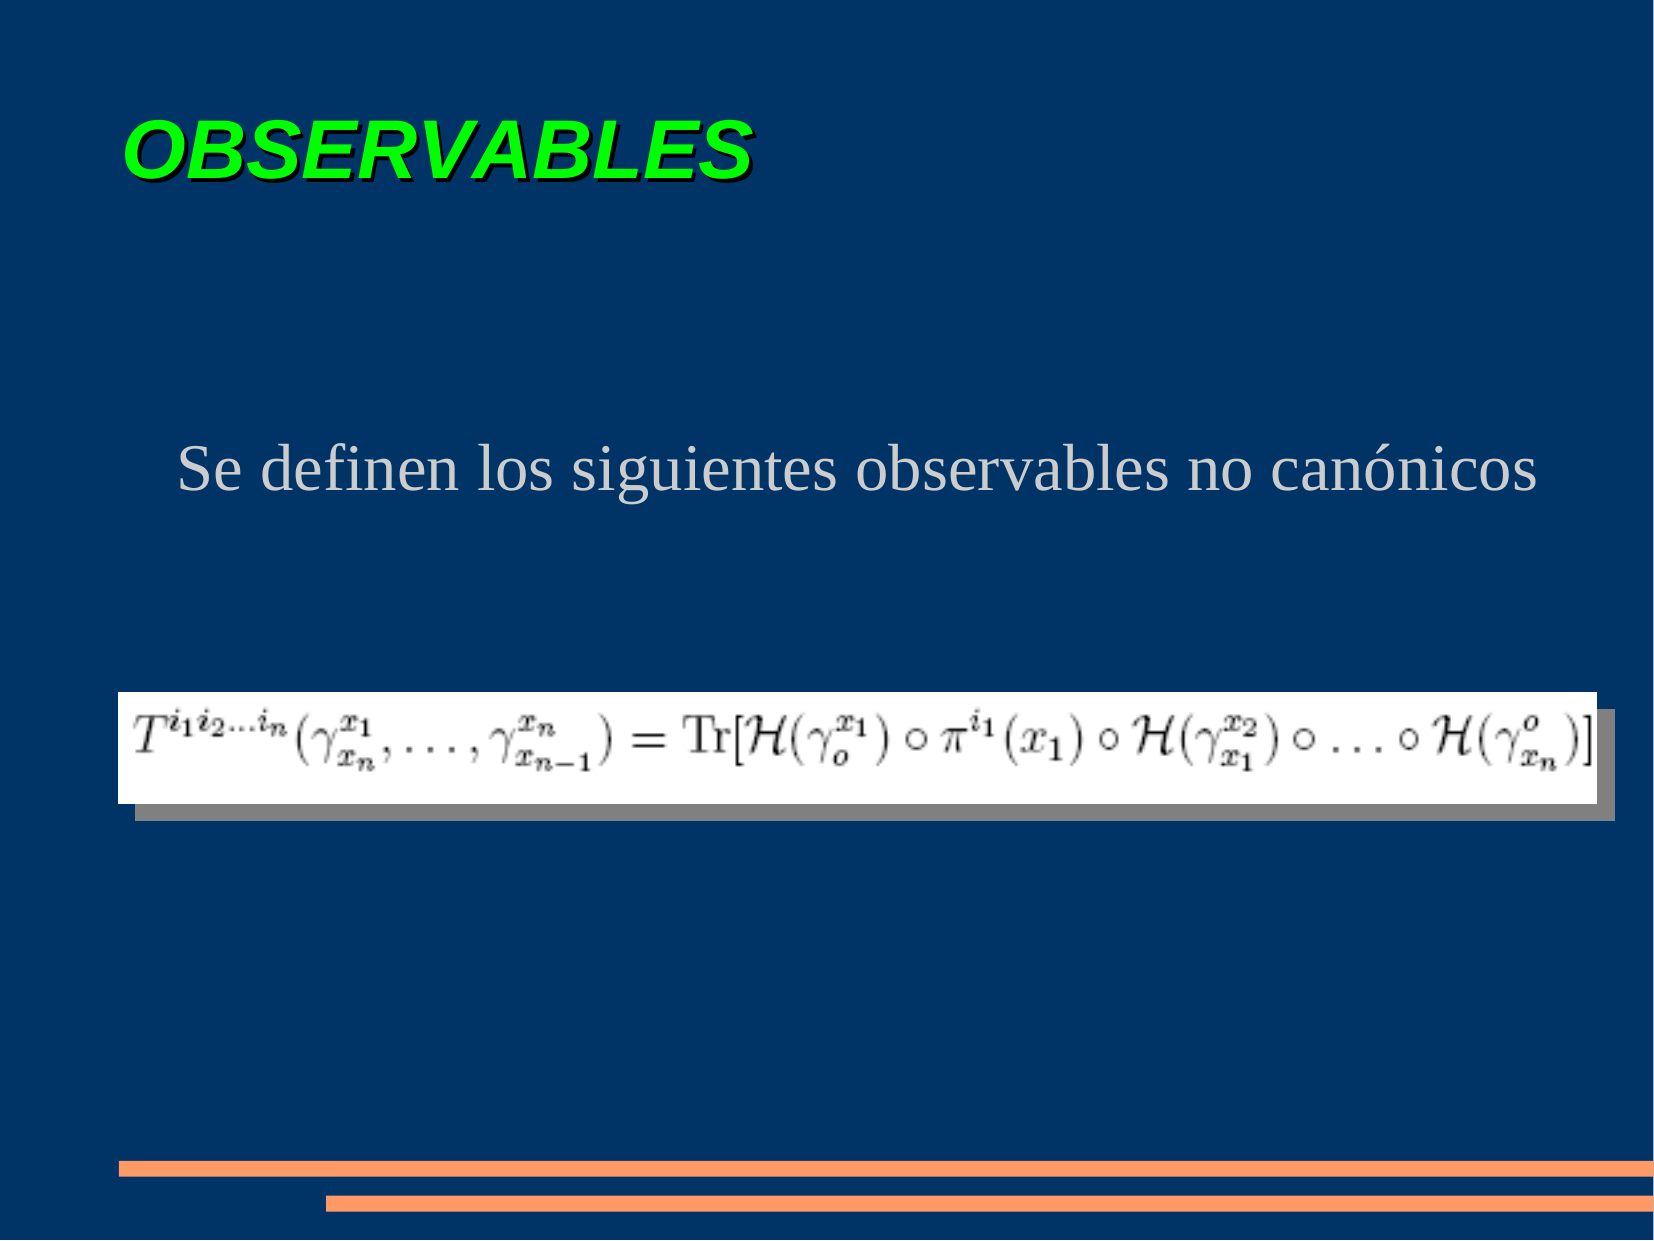

# OBSERVABLES
Se definen los siguientes observables no canónicos